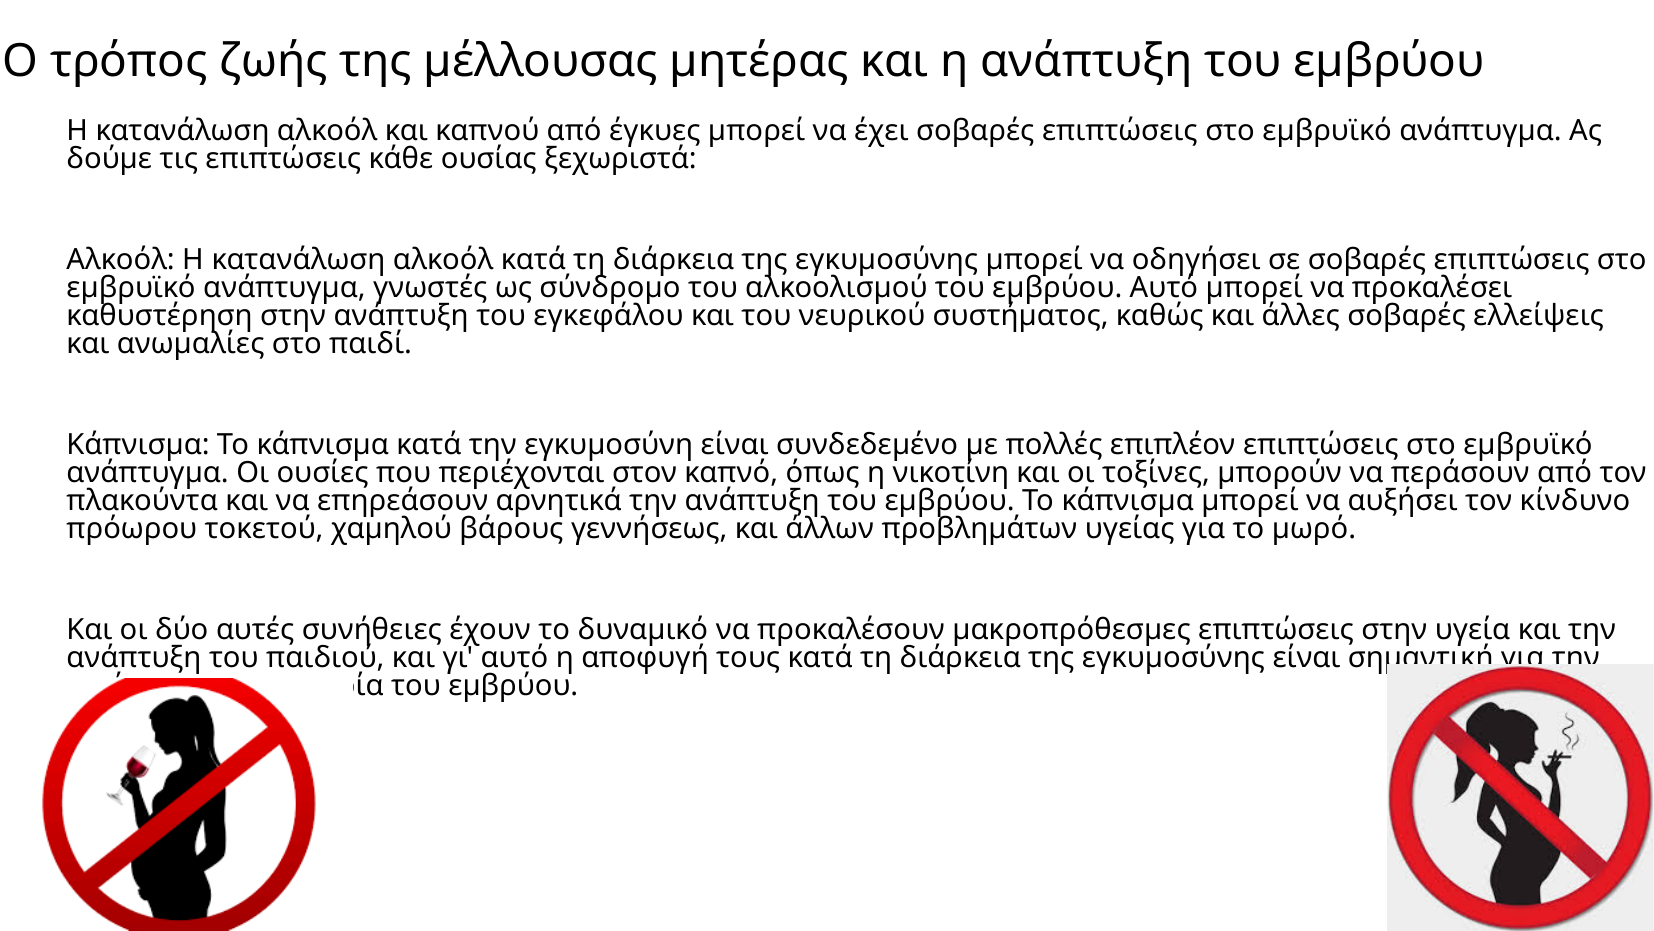

# Ο τρόπος ζωής της μέλλουσας μητέρας και η ανάπτυξη του εμβρύου
Η κατανάλωση αλκοόλ και καπνού από έγκυες μπορεί να έχει σοβαρές επιπτώσεις στο εμβρυϊκό ανάπτυγμα. Ας δούμε τις επιπτώσεις κάθε ουσίας ξεχωριστά:
Αλκοόλ: Η κατανάλωση αλκοόλ κατά τη διάρκεια της εγκυμοσύνης μπορεί να οδηγήσει σε σοβαρές επιπτώσεις στο εμβρυϊκό ανάπτυγμα, γνωστές ως σύνδρομο του αλκοολισμού του εμβρύου. Αυτό μπορεί να προκαλέσει καθυστέρηση στην ανάπτυξη του εγκεφάλου και του νευρικού συστήματος, καθώς και άλλες σοβαρές ελλείψεις και ανωμαλίες στο παιδί.
Κάπνισμα: Το κάπνισμα κατά την εγκυμοσύνη είναι συνδεδεμένο με πολλές επιπλέον επιπτώσεις στο εμβρυϊκό ανάπτυγμα. Οι ουσίες που περιέχονται στον καπνό, όπως η νικοτίνη και οι τοξίνες, μπορούν να περάσουν από τον πλακούντα και να επηρεάσουν αρνητικά την ανάπτυξη του εμβρύου. Το κάπνισμα μπορεί να αυξήσει τον κίνδυνο πρόωρου τοκετού, χαμηλού βάρους γεννήσεως, και άλλων προβλημάτων υγείας για το μωρό.
Και οι δύο αυτές συνήθειες έχουν το δυναμικό να προκαλέσουν μακροπρόθεσμες επιπτώσεις στην υγεία και την ανάπτυξη του παιδιού, και γι' αυτό η αποφυγή τους κατά τη διάρκεια της εγκυμοσύνης είναι σημαντική για την υγεία και την ευημερία του εμβρύου.